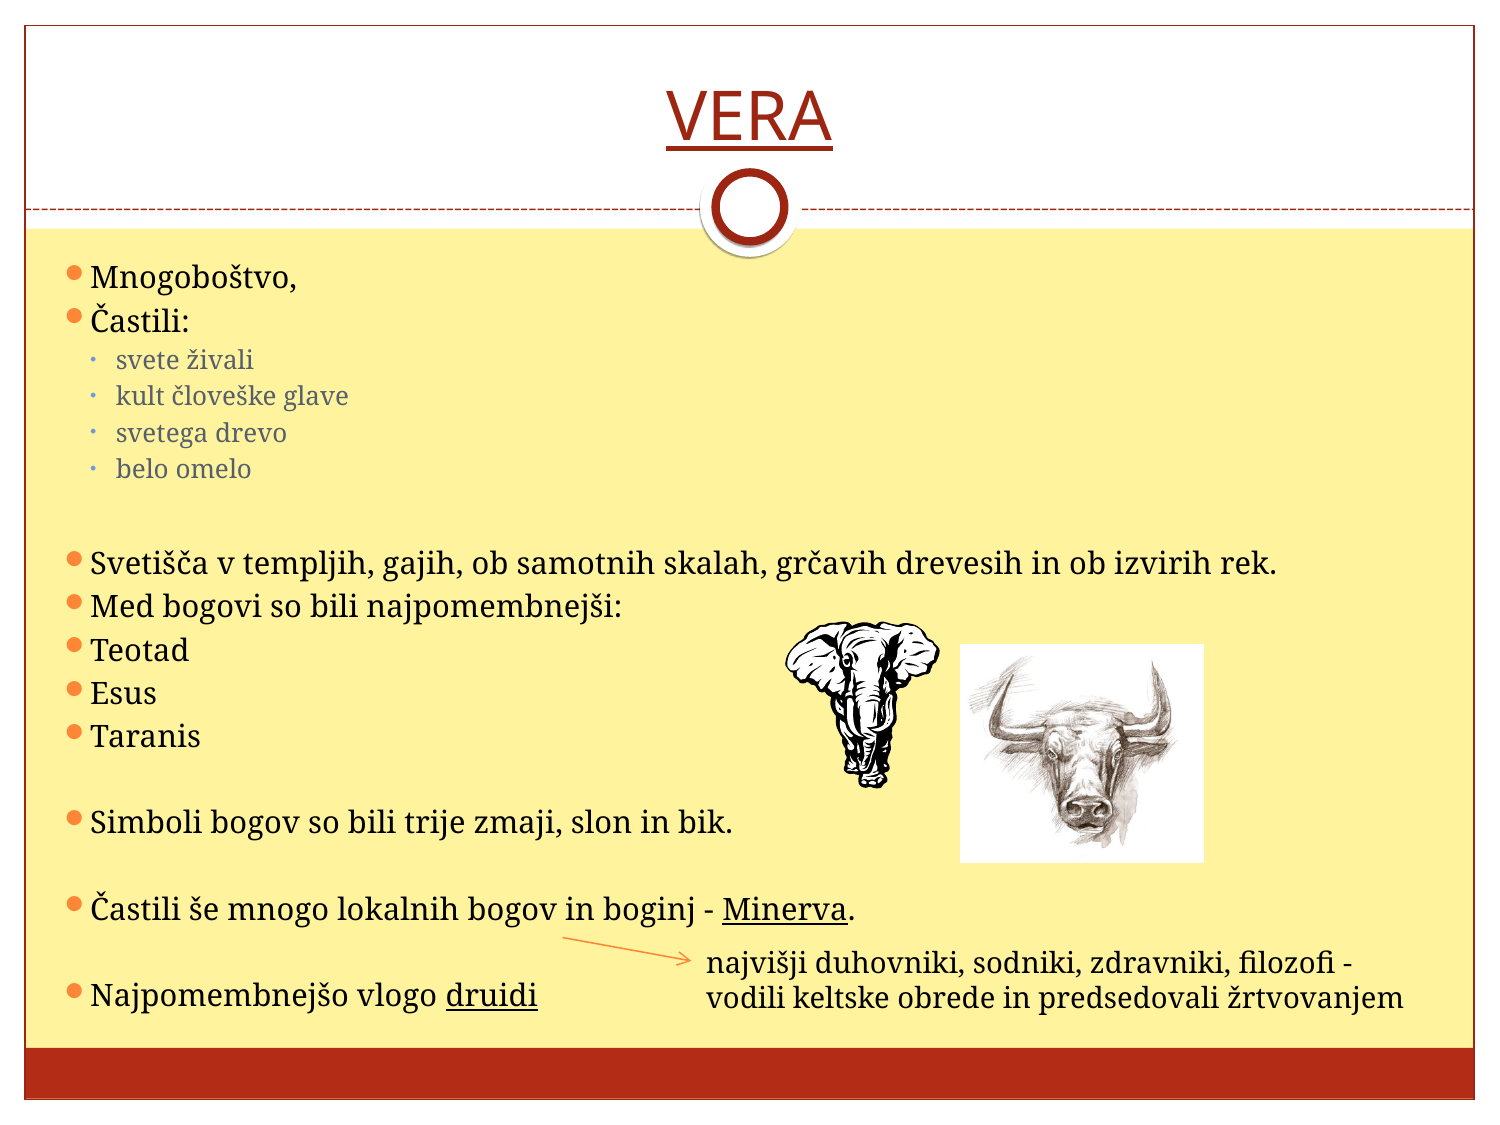

# VERA
Mnogoboštvo,
Častili:
svete živali
kult človeške glave
svetega drevo
belo omelo
Svetišča v templjih, gajih, ob samotnih skalah, grčavih drevesih in ob izvirih rek.
Med bogovi so bili najpomembnejši:
Teotad
Esus
Taranis
Simboli bogov so bili trije zmaji, slon in bik.
Častili še mnogo lokalnih bogov in boginj - Minerva.
Najpomembnejšo vlogo druidi
najvišji duhovniki, sodniki, zdravniki, filozofi - vodili keltske obrede in predsedovali žrtvovanjem